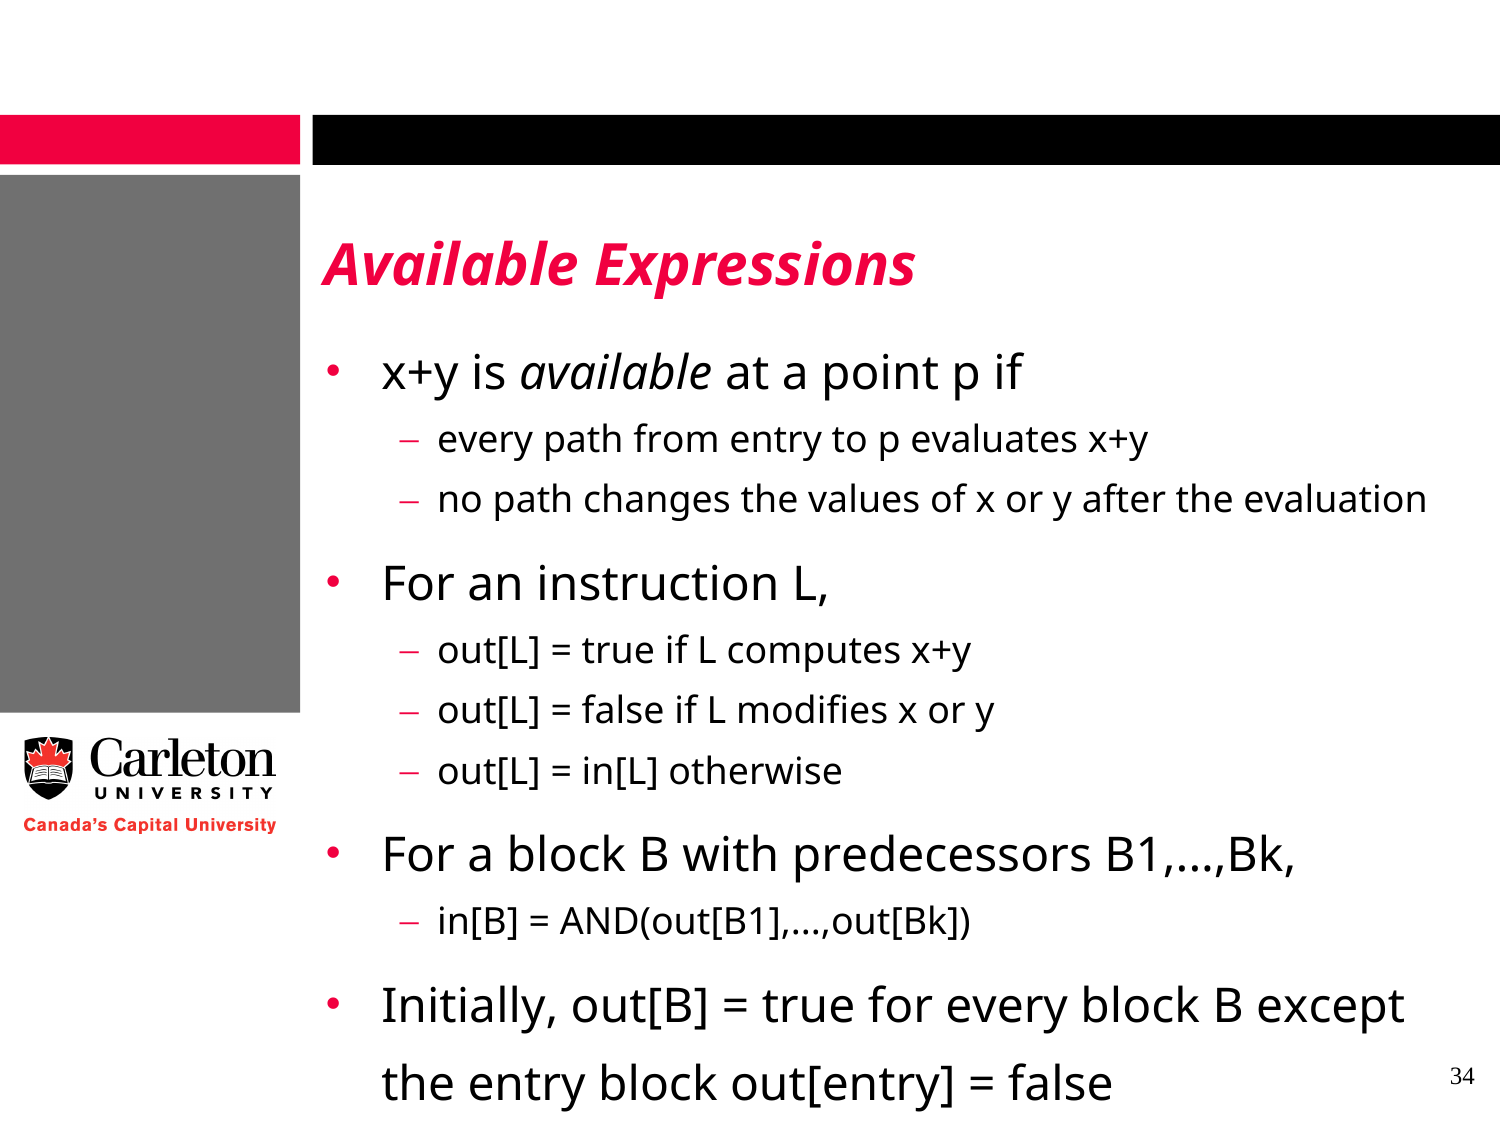

# Available Expressions
x+y is available at a point p if
every path from entry to p evaluates x+y
no path changes the values of x or y after the evaluation
For an instruction L,
out[L] = true if L computes x+y
out[L] = false if L modifies x or y
out[L] = in[L] otherwise
For a block B with predecessors B1,...,Bk,
in[B] = AND(out[B1],...,out[Bk])
Initially, out[B] = true for every block B except the entry block out[entry] = false
34